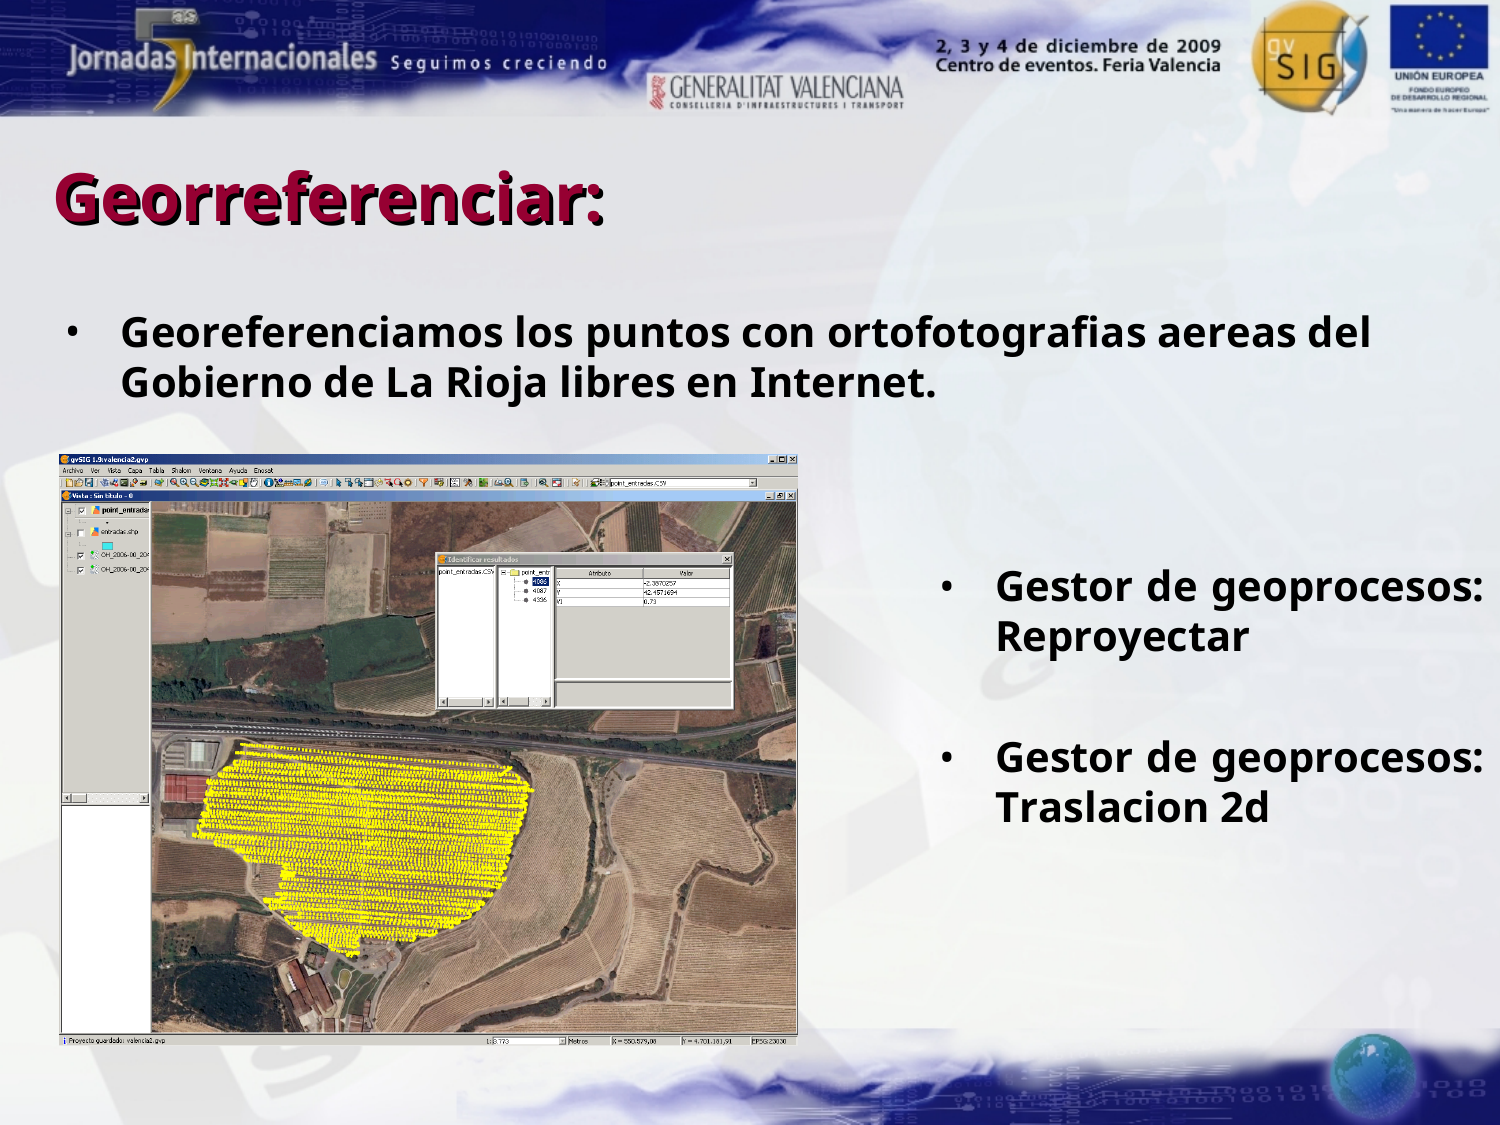

# Georreferenciar:
Georeferenciamos los puntos con ortofotografias aereas del Gobierno de La Rioja libres en Internet.
Gestor de geoprocesos: Reproyectar
Gestor de geoprocesos: Traslacion 2d